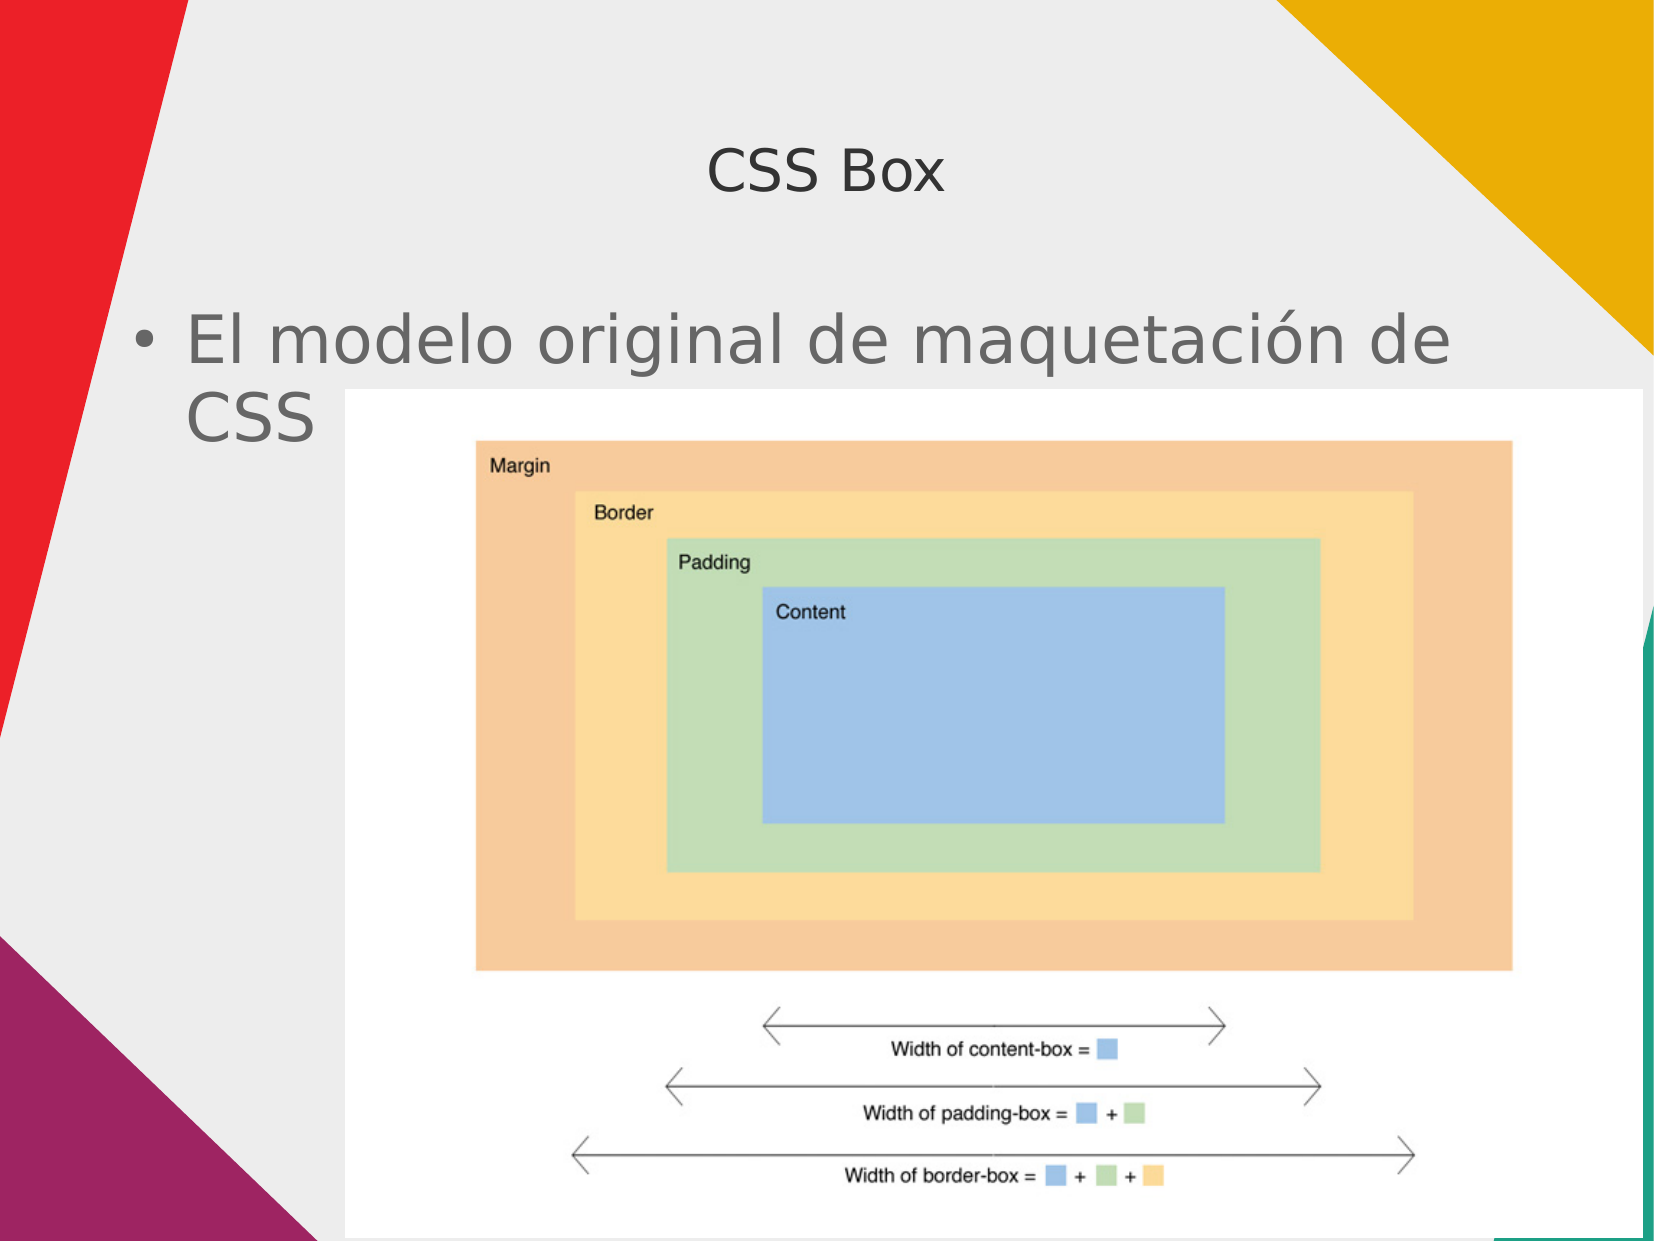

# CSS Box
El modelo original de maquetación de CSS
26